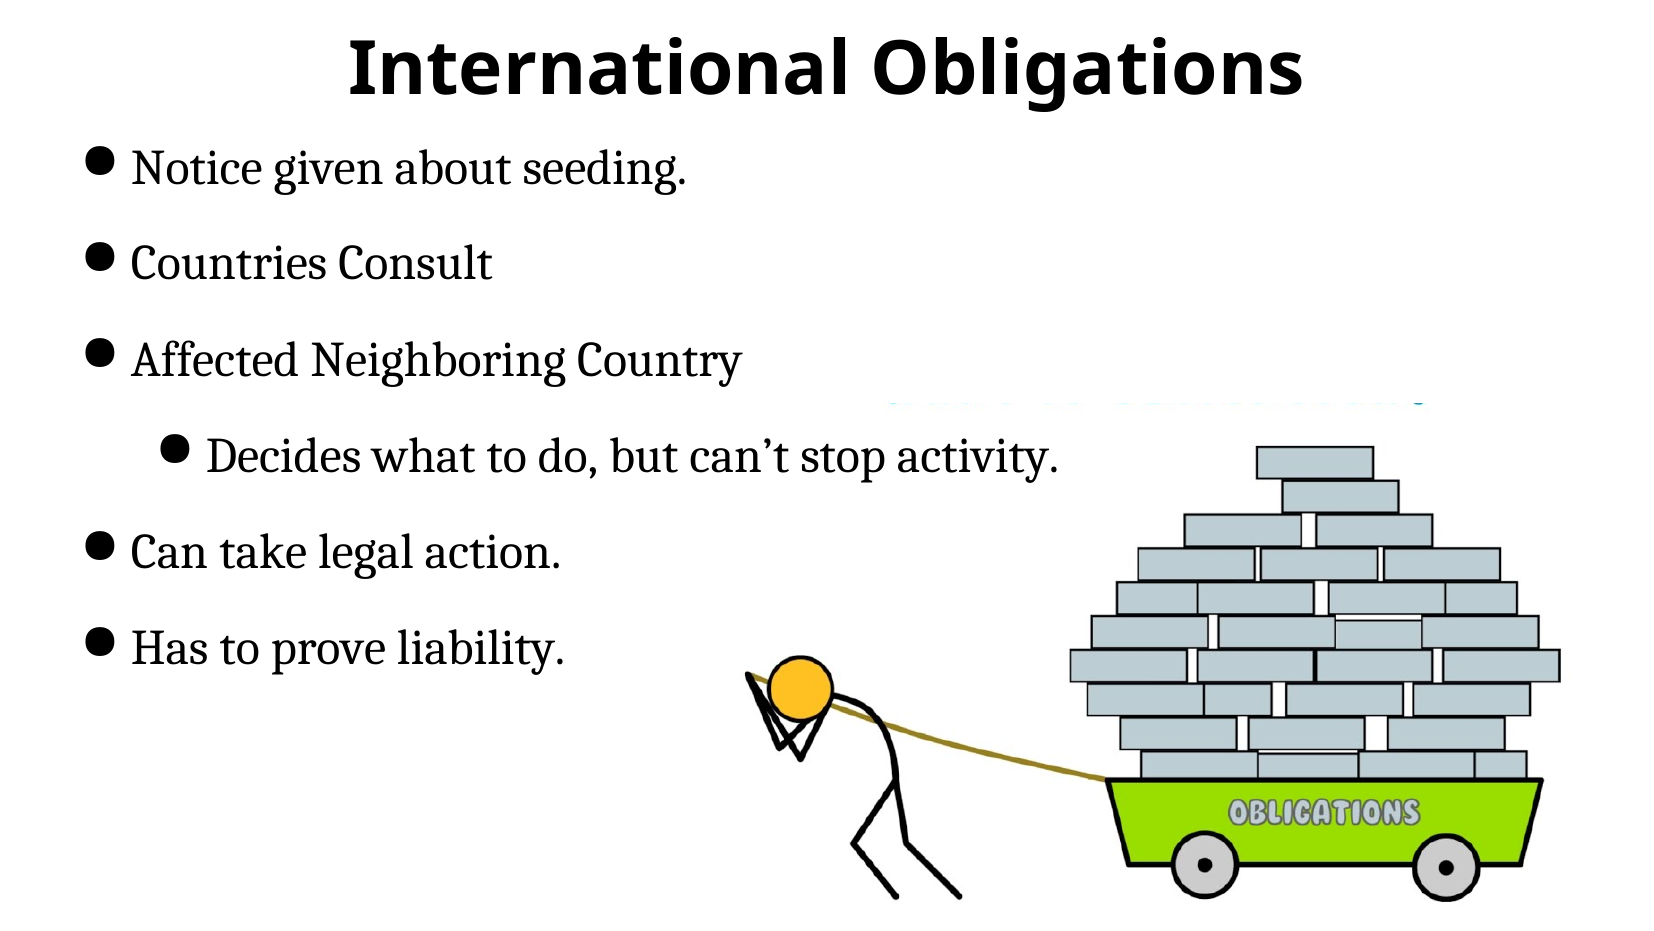

# International Obligations
 Notice given about seeding.
 Countries Consult
 Affected Neighboring Country
 Decides what to do, but can’t stop activity.
 Can take legal action.
 Has to prove liability.